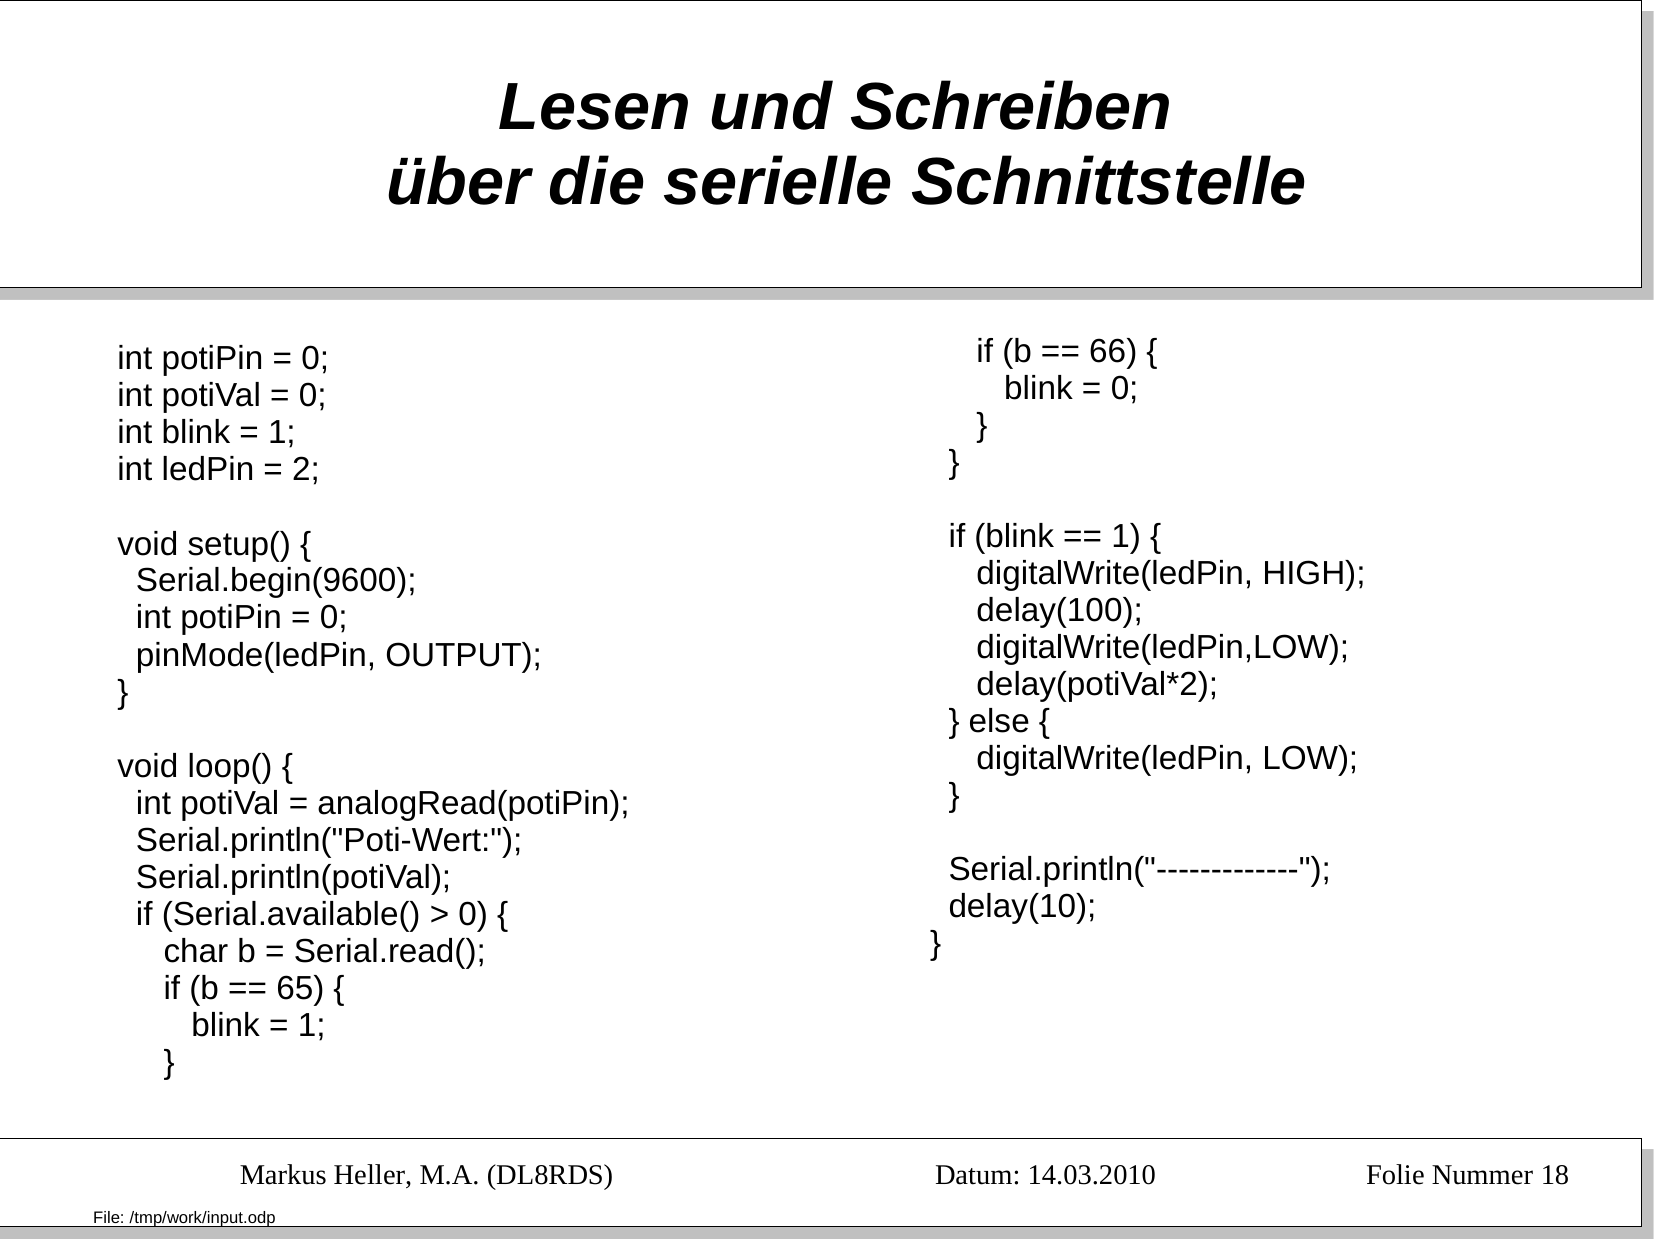

# Lesen und Schreiben über die serielle Schnittstelle
 if (b == 66) {
 blink = 0;
 }
 }
 if (blink == 1) {
 digitalWrite(ledPin, HIGH);
 delay(100);
 digitalWrite(ledPin,LOW);
 delay(potiVal*2);
 } else {
 digitalWrite(ledPin, LOW);
 }
 Serial.println("-------------");
 delay(10);
}
int potiPin = 0;
int potiVal = 0;
int blink = 1;
int ledPin = 2;
void setup() {
 Serial.begin(9600);
 int potiPin = 0;
 pinMode(ledPin, OUTPUT);
}
void loop() {
 int potiVal = analogRead(potiPin);
 Serial.println("Poti-Wert:");
 Serial.println(potiVal);
 if (Serial.available() > 0) {
 char b = Serial.read();
 if (b == 65) {
 blink = 1;
 }